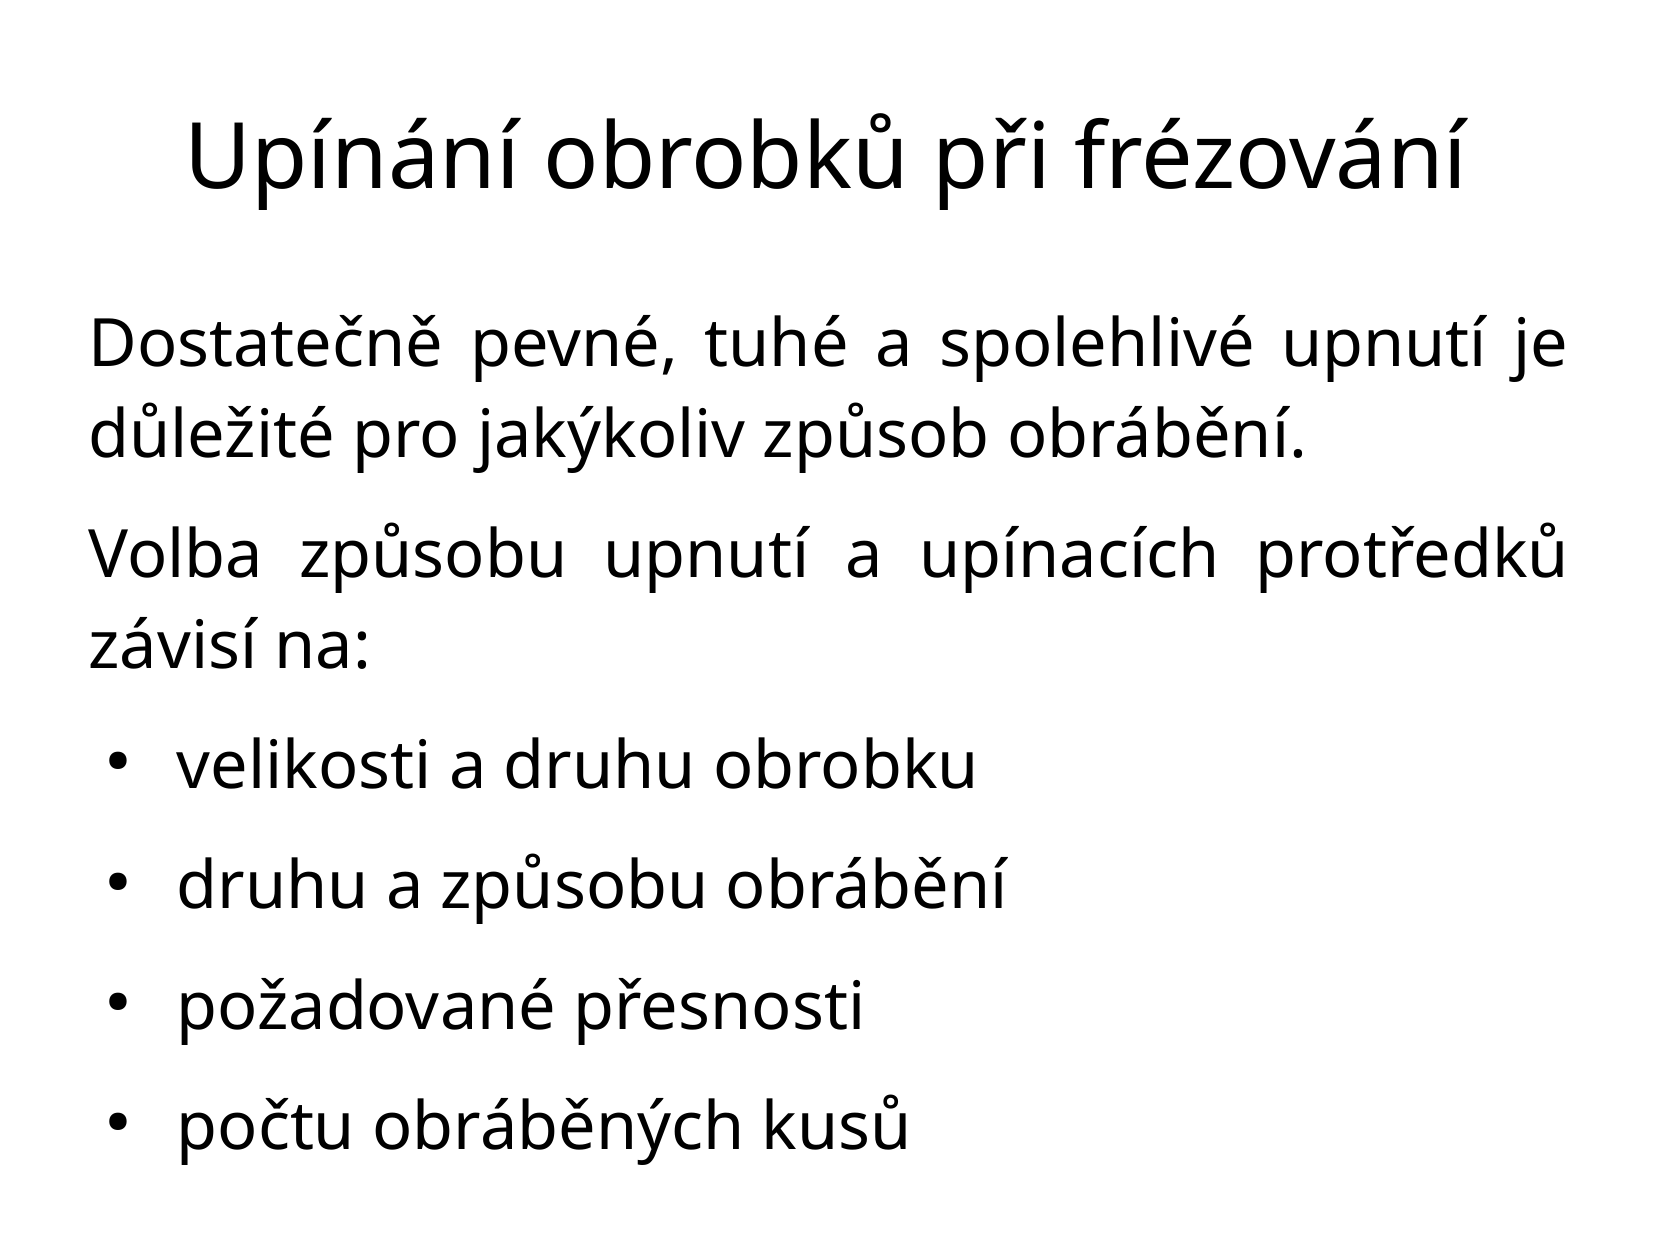

# Upínání obrobků při frézování
Dostatečně pevné, tuhé a spolehlivé upnutí je důležité pro jakýkoliv způsob obrábění.
Volba způsobu upnutí a upínacích protředků závisí na:
 velikosti a druhu obrobku
 druhu a způsobu obrábění
 požadované přesnosti
 počtu obráběných kusů